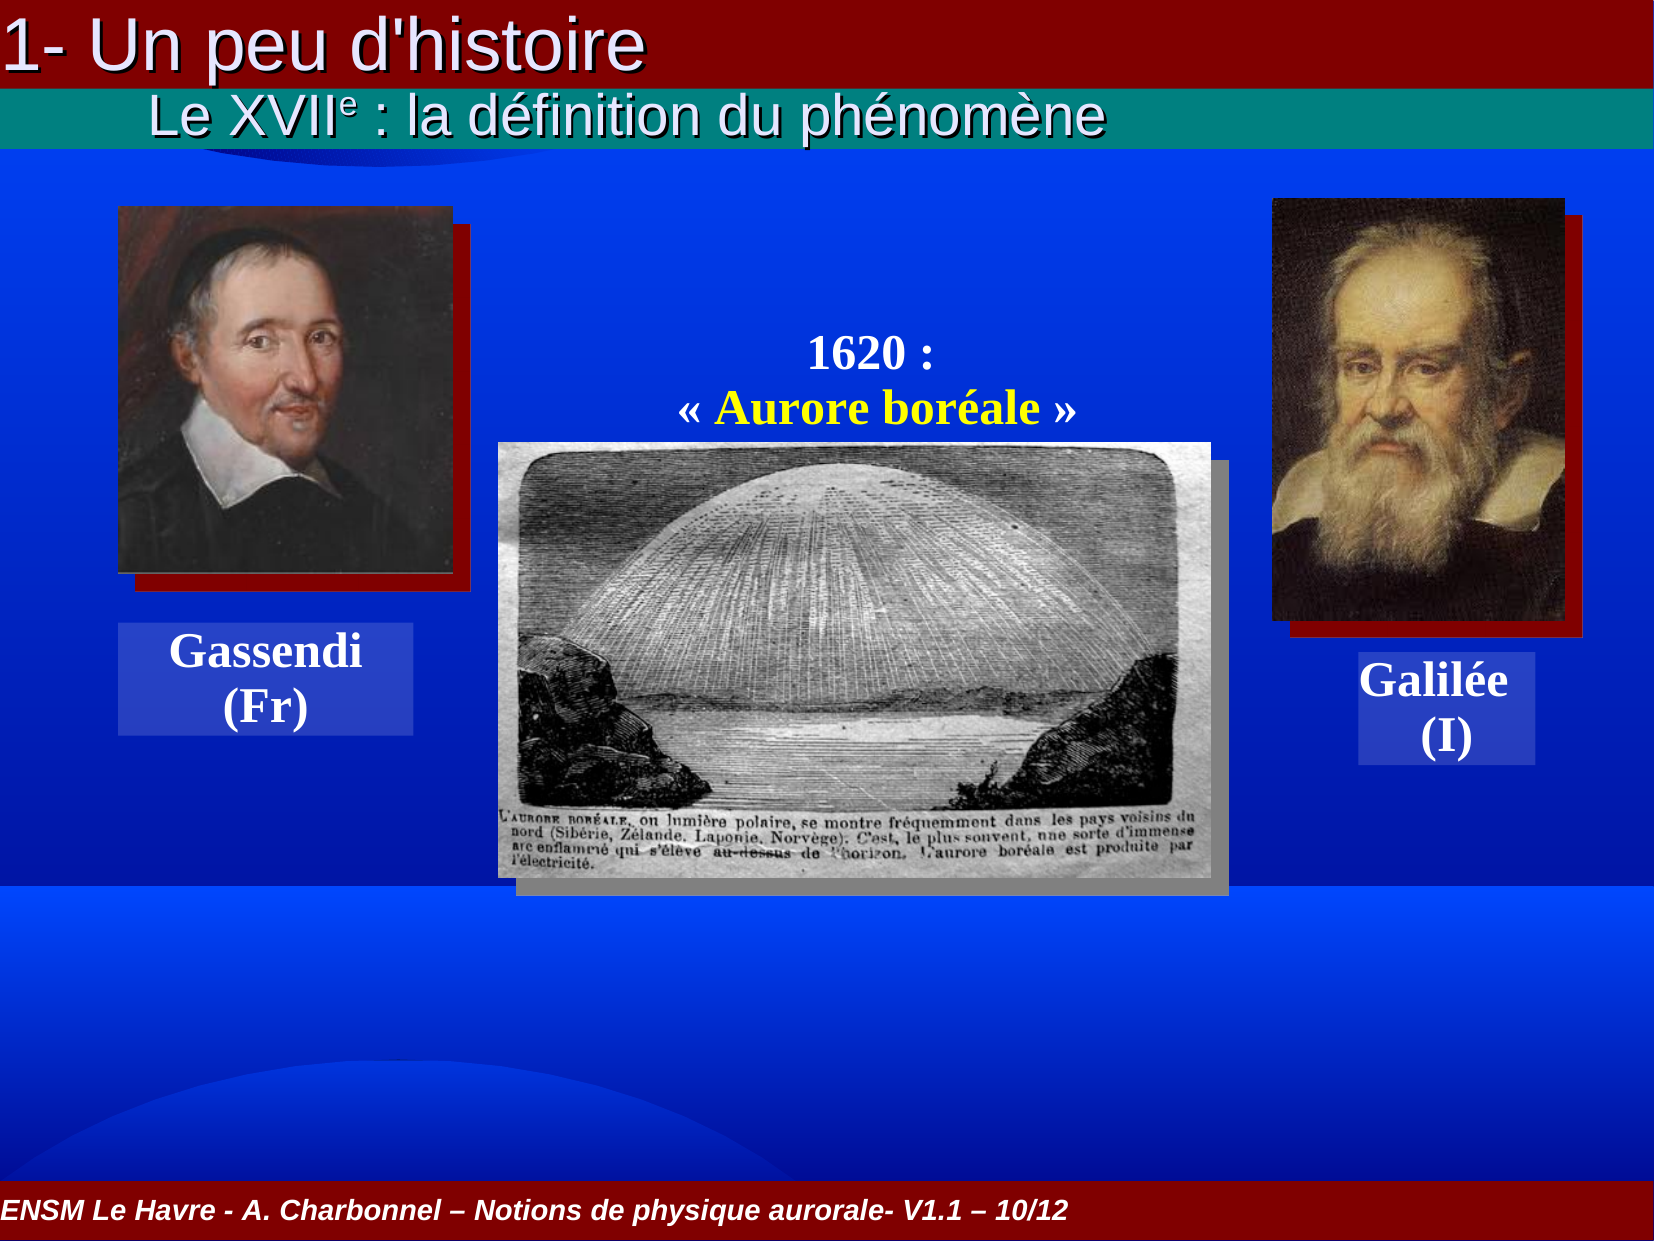

1- Un peu d'histoire
# Le XVIIe : la définition du phénomène
1620 :
 « Aurore boréale »
Gassendi
(Fr)
Galilée
(I)
ENSM Le Havre - A. Charbonnel – Notions de physique aurorale- V1.1 – 10/12